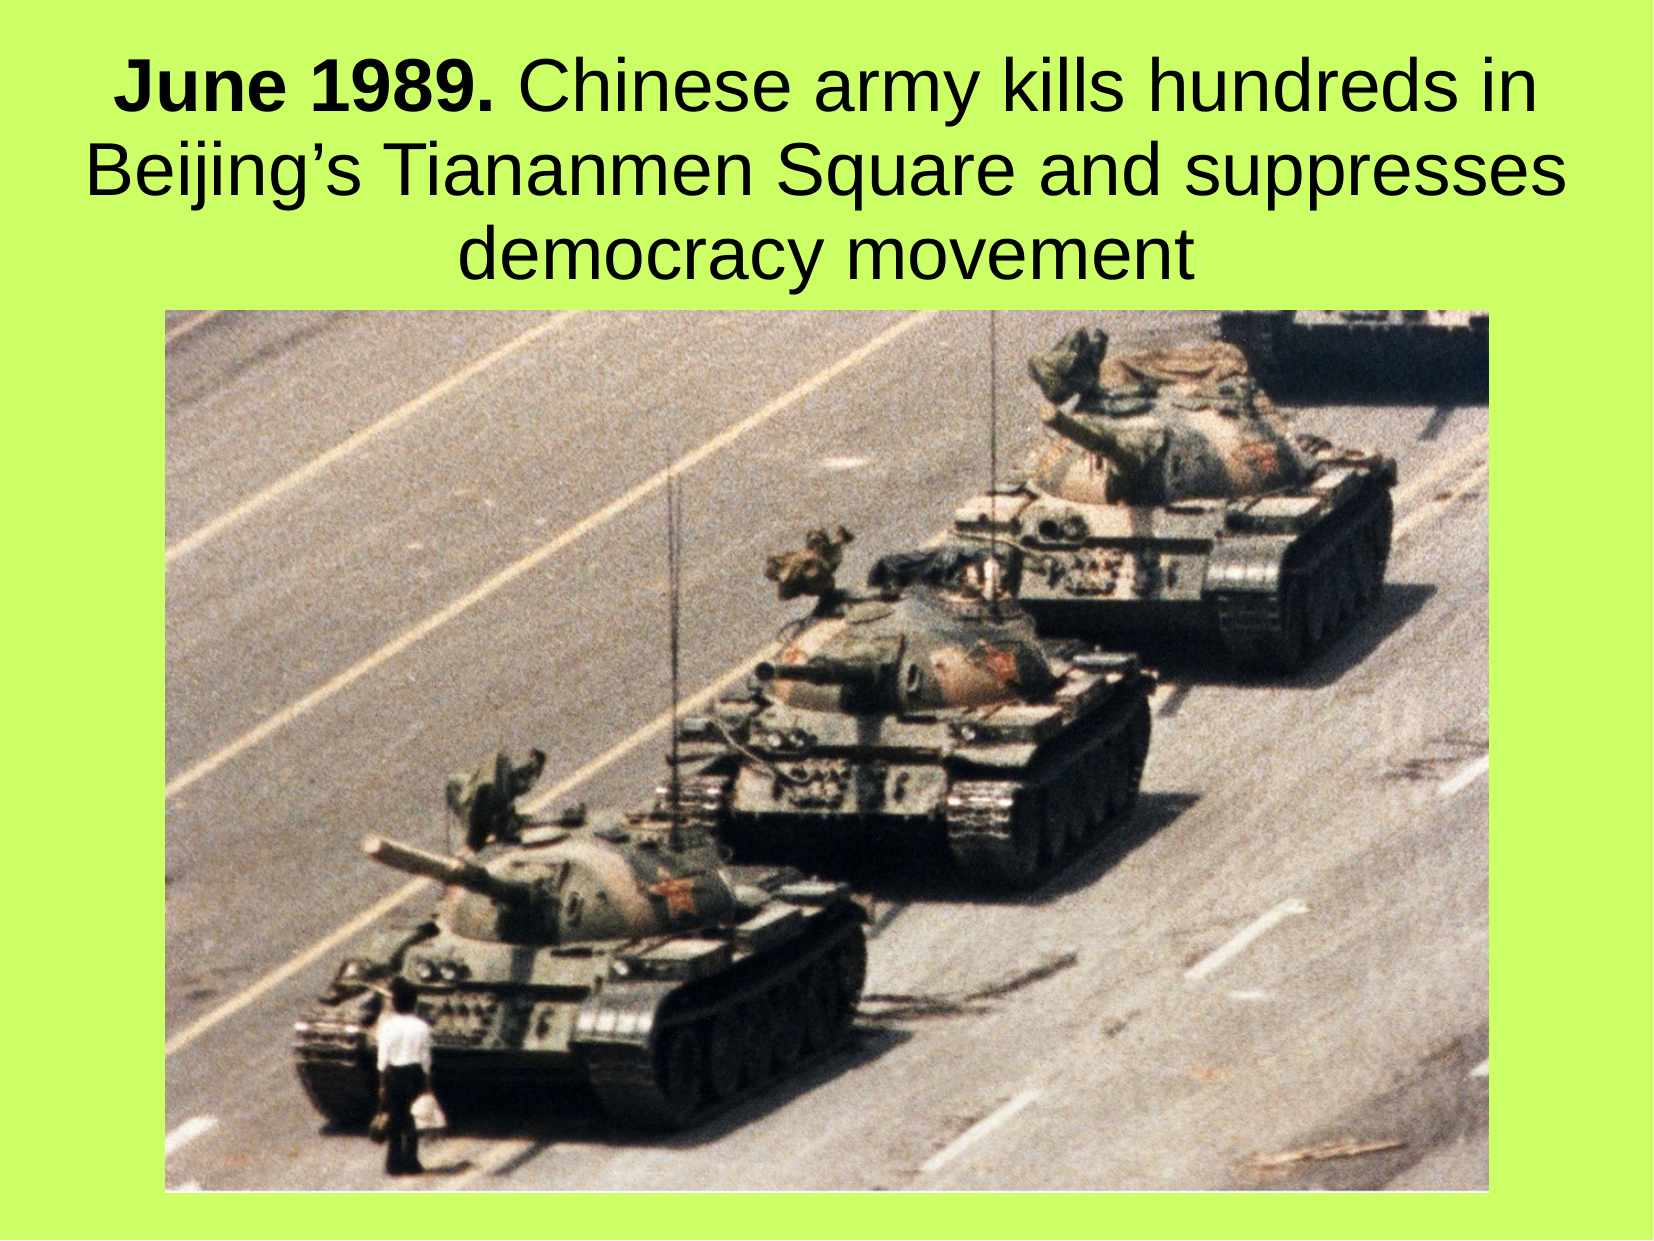

# June 1989. Chinese army kills hundreds in Beijing’s Tiananmen Square and suppresses democracy movement